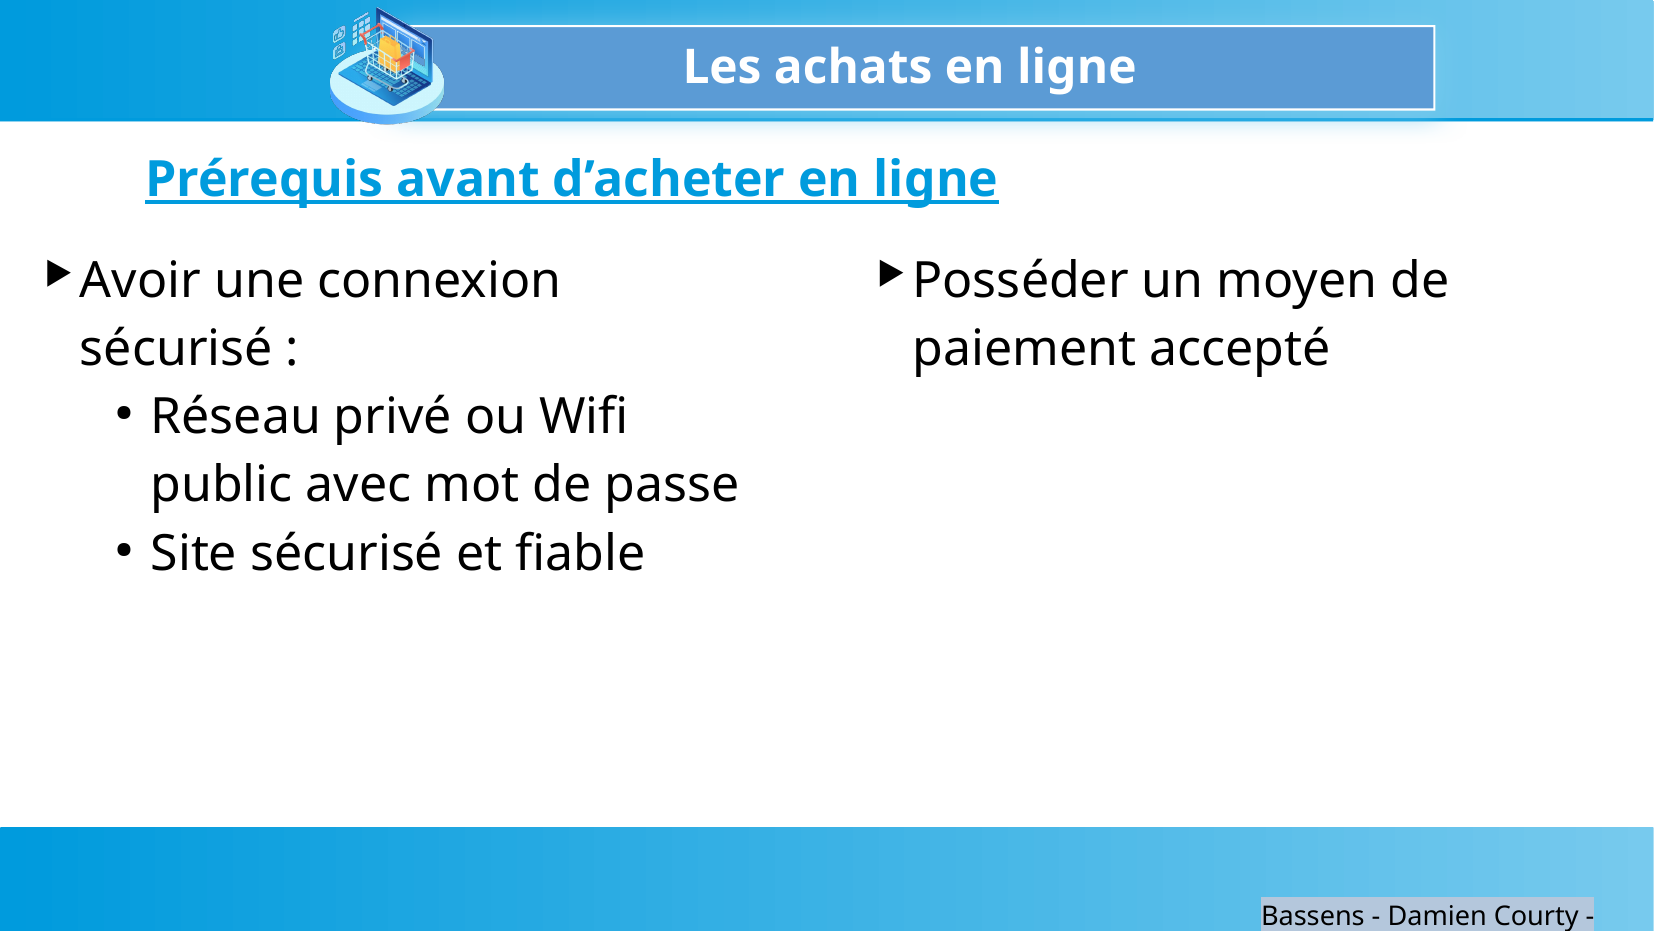

Les achats en ligne
Prérequis avant d’acheter en ligne
Avoir une connexion sécurisé :
Réseau privé ou Wifi public avec mot de passe
Site sécurisé et fiable
Posséder un moyen de paiement accepté
Bassens - Damien Courty - 2024